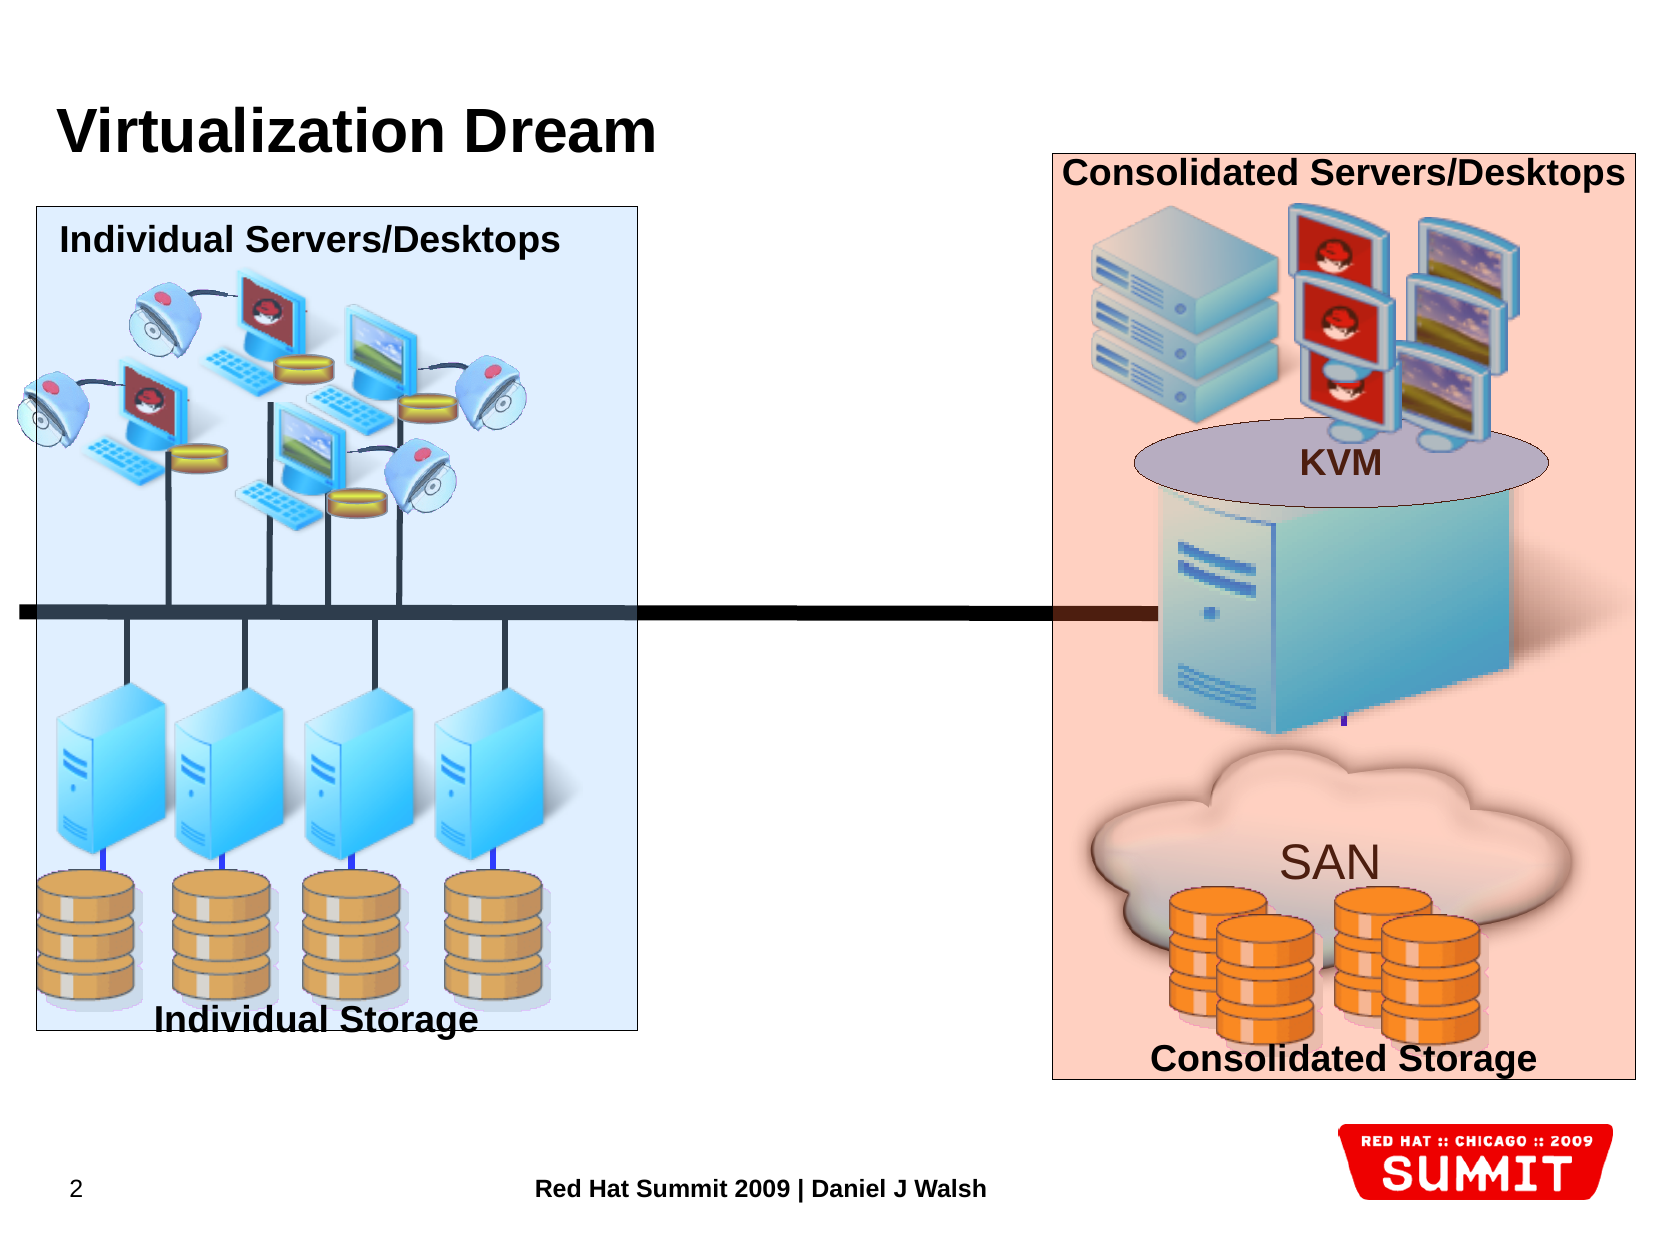

# Virtualization Dream
Consolidated Servers/Desktops
Individual Servers/Desktops
KVM
SAN
SAN
Individual Storage
Consolidated Storage